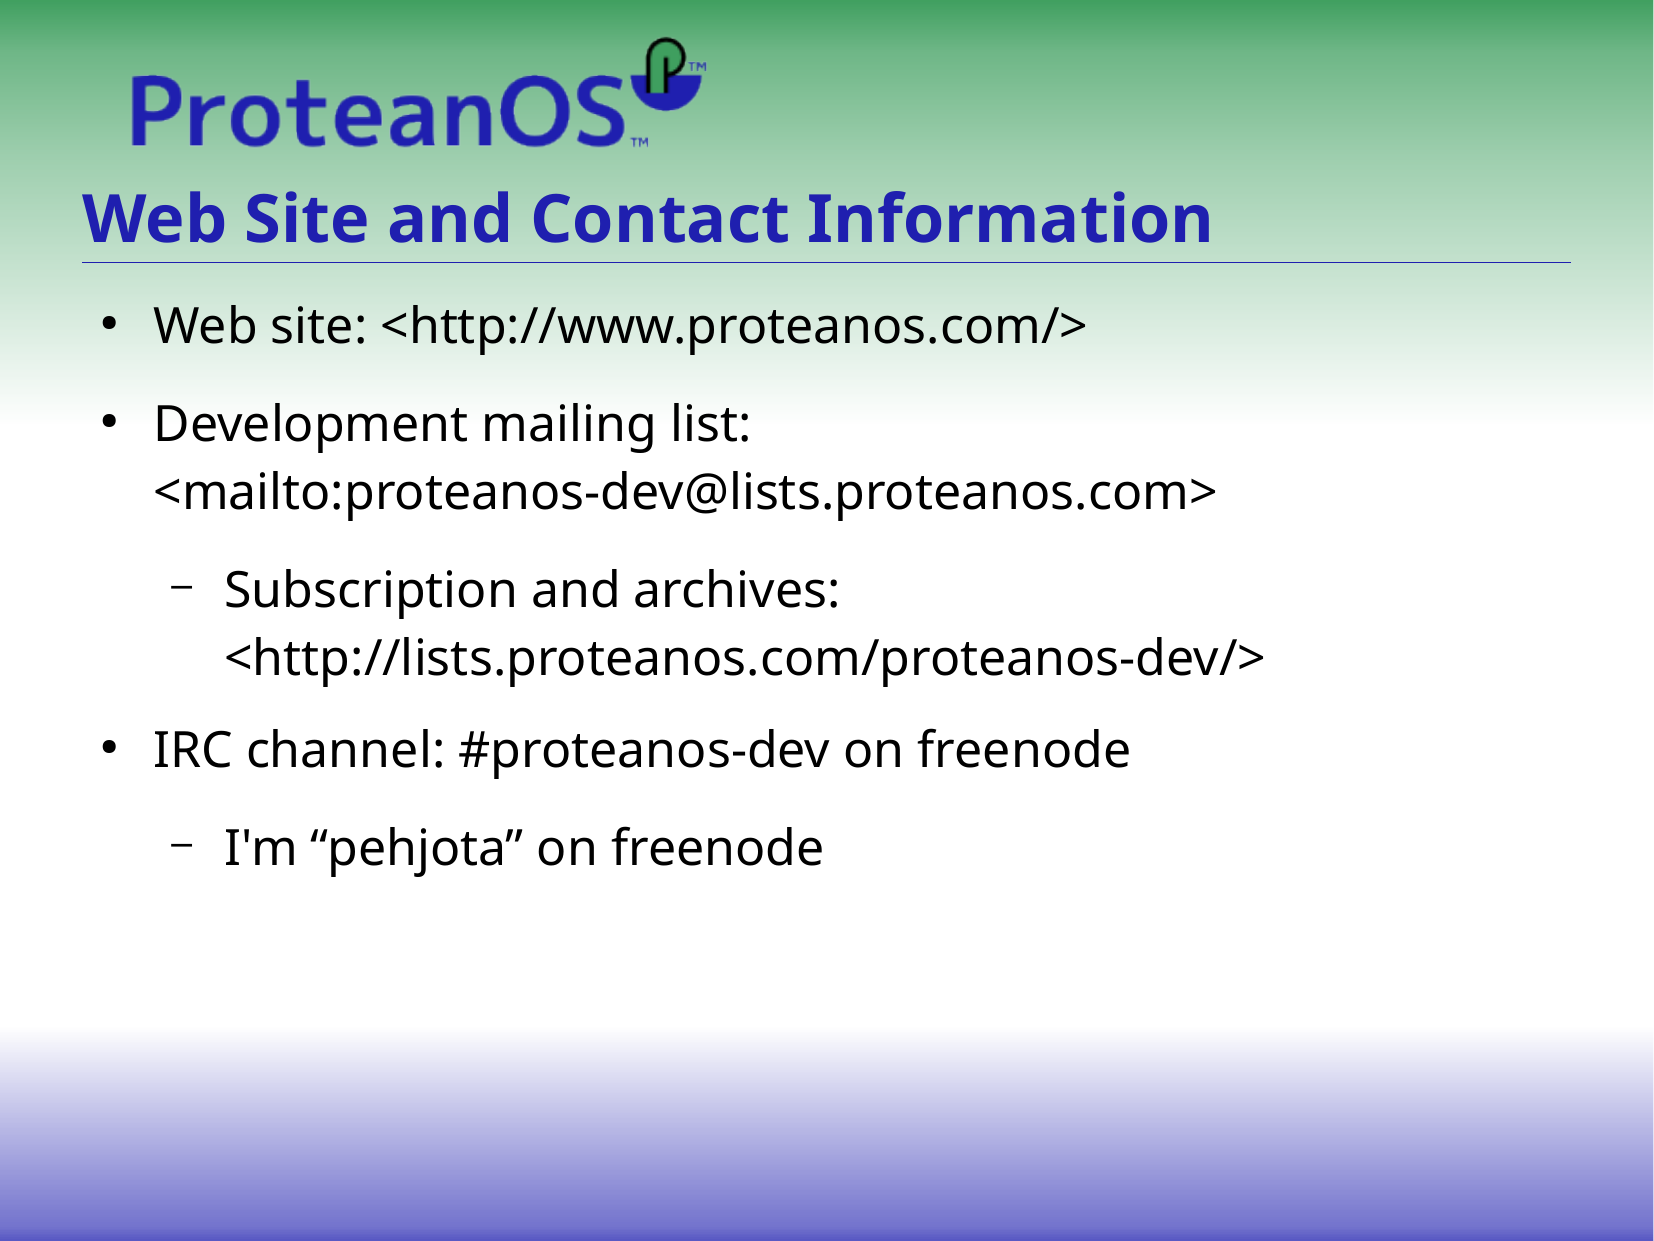

# Web Site and Contact Information
Web site: <http://www.proteanos.com/>
Development mailing list:
<mailto:proteanos-dev@lists.proteanos.com>
Subscription and archives:
<http://lists.proteanos.com/proteanos-dev/>
IRC channel: #proteanos-dev on freenode
I'm “pehjota” on freenode